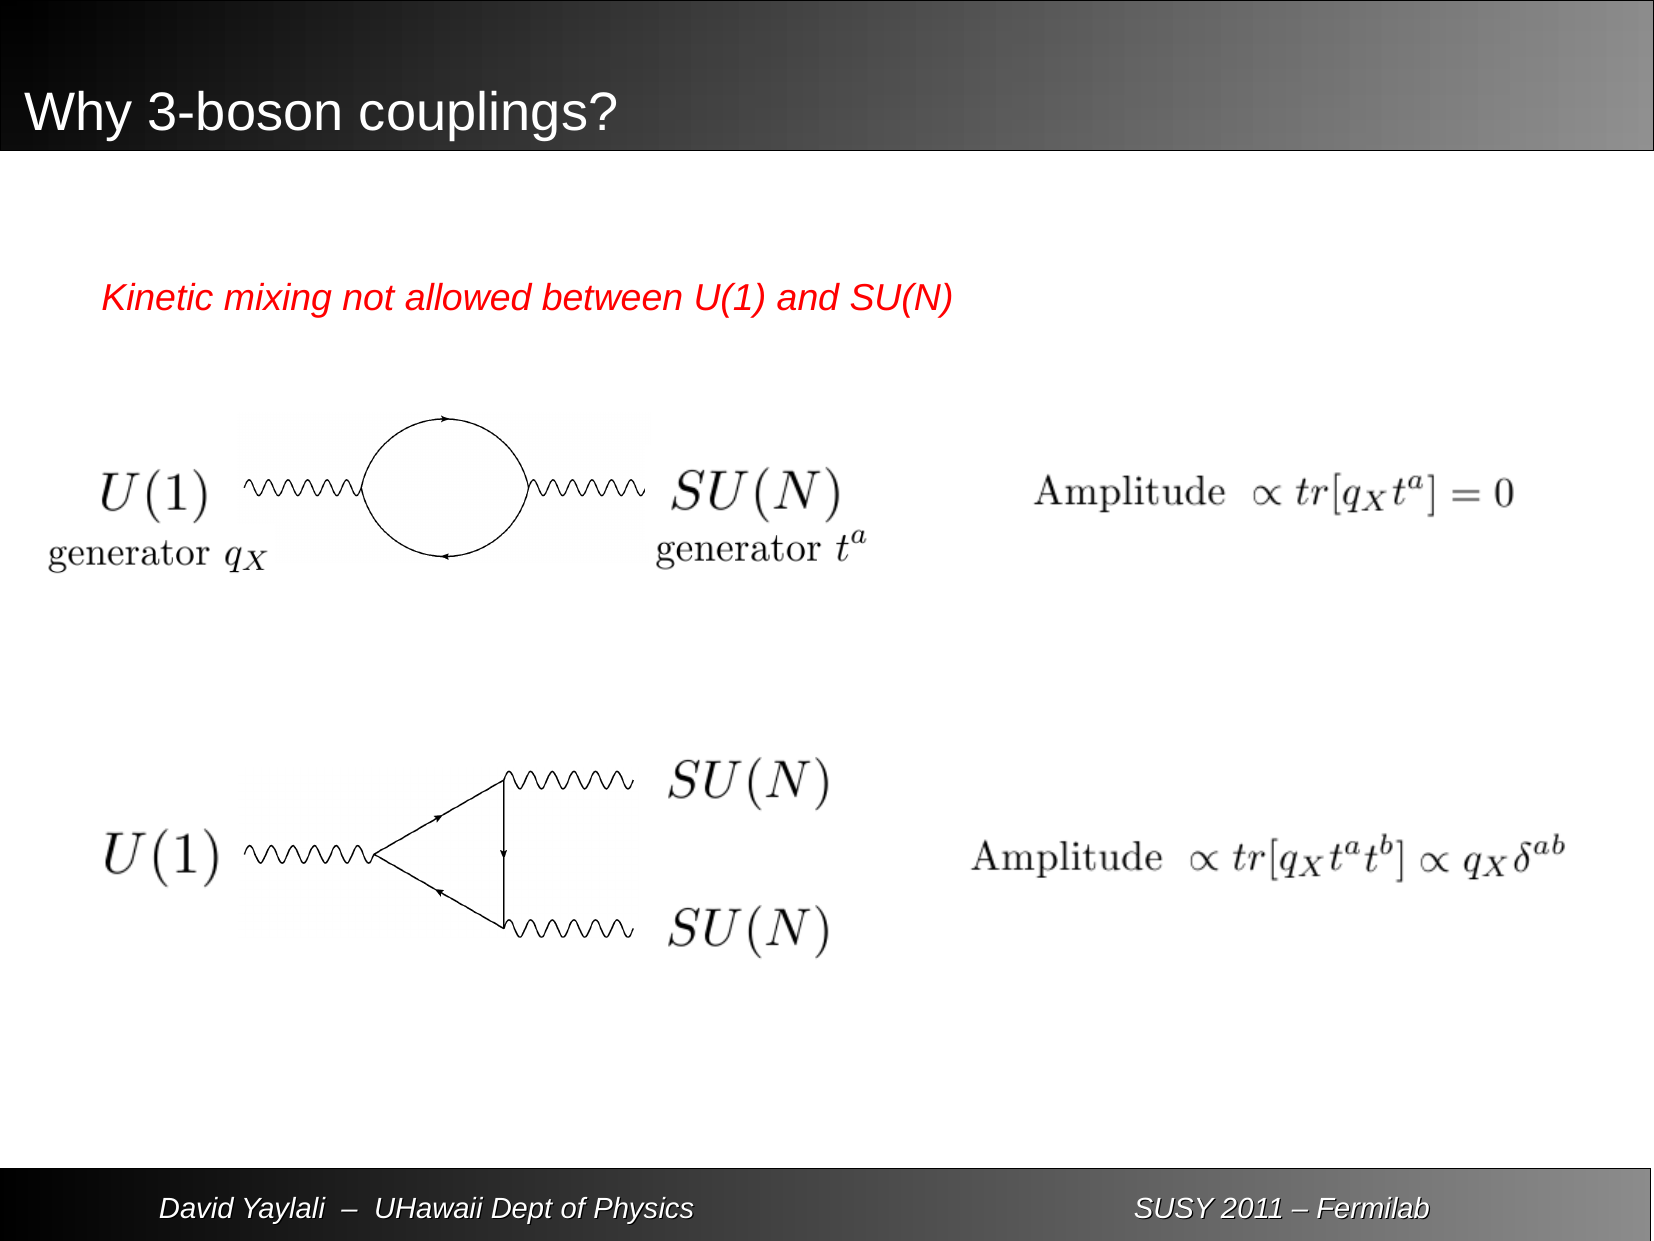

Why 3-boson couplings?
Kinetic mixing not allowed between U(1) and SU(N)